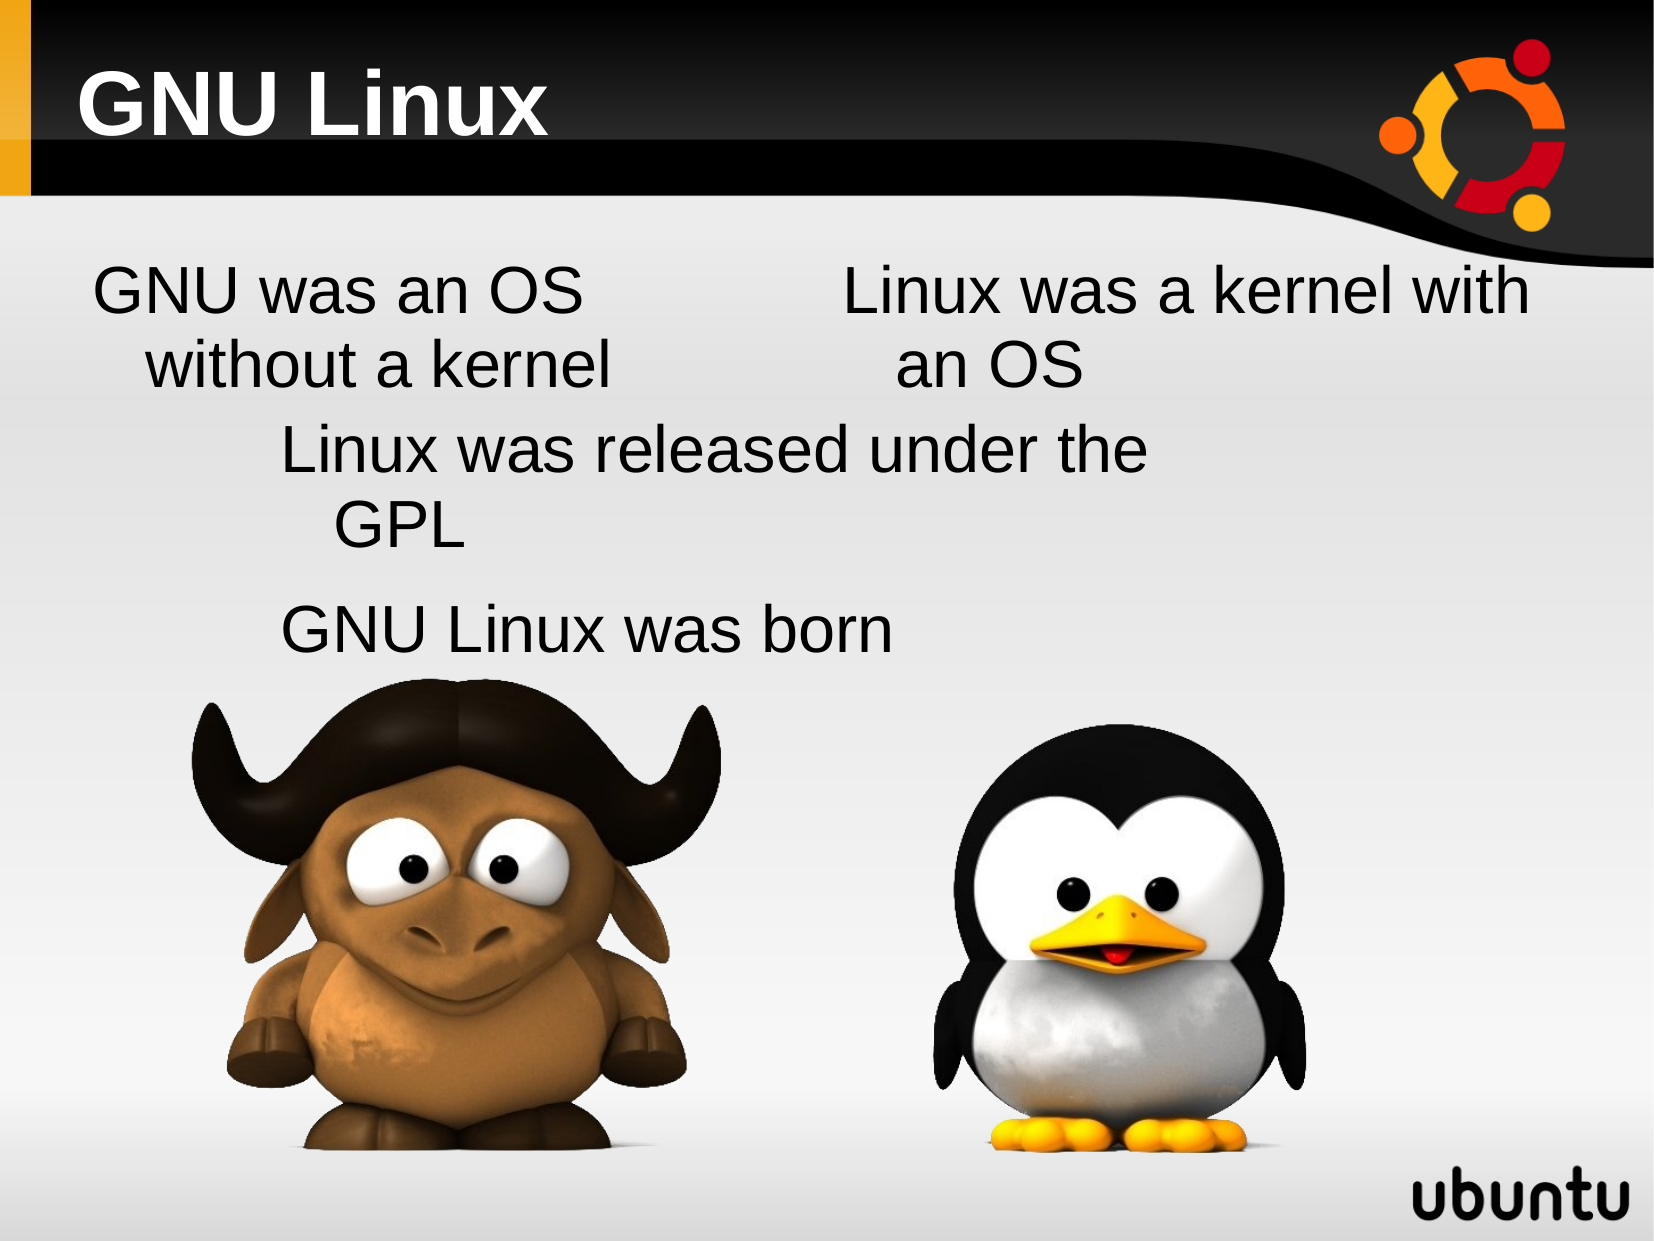

# GNU Linux
GNU was an OS without a kernel
Linux was a kernel with an OS
Linux was released under the GPL
GNU Linux was born